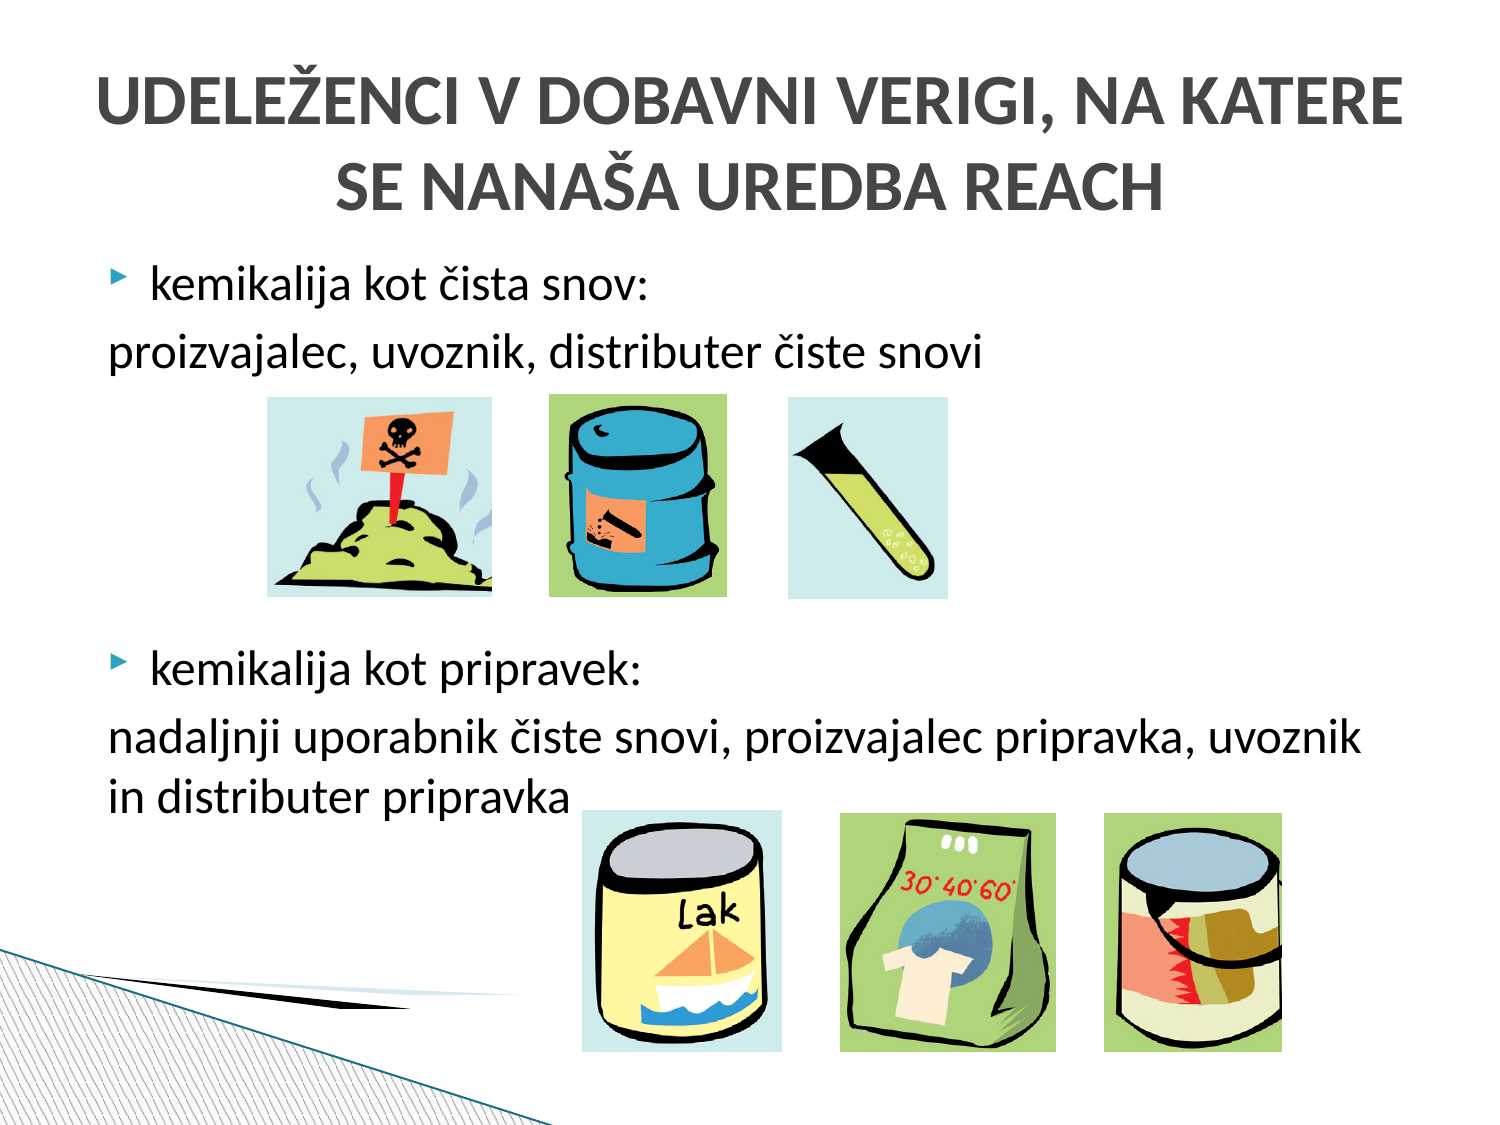

UDELEŽENCI V DOBAVNI VERIGI, NA KATERE SE NANAŠA UREDBA REACH
# kemikalija kot čista snov:
proizvajalec, uvoznik, distributer čiste snovi
kemikalija kot pripravek:
nadaljnji uporabnik čiste snovi, proizvajalec pripravka, uvoznik in distributer pripravka